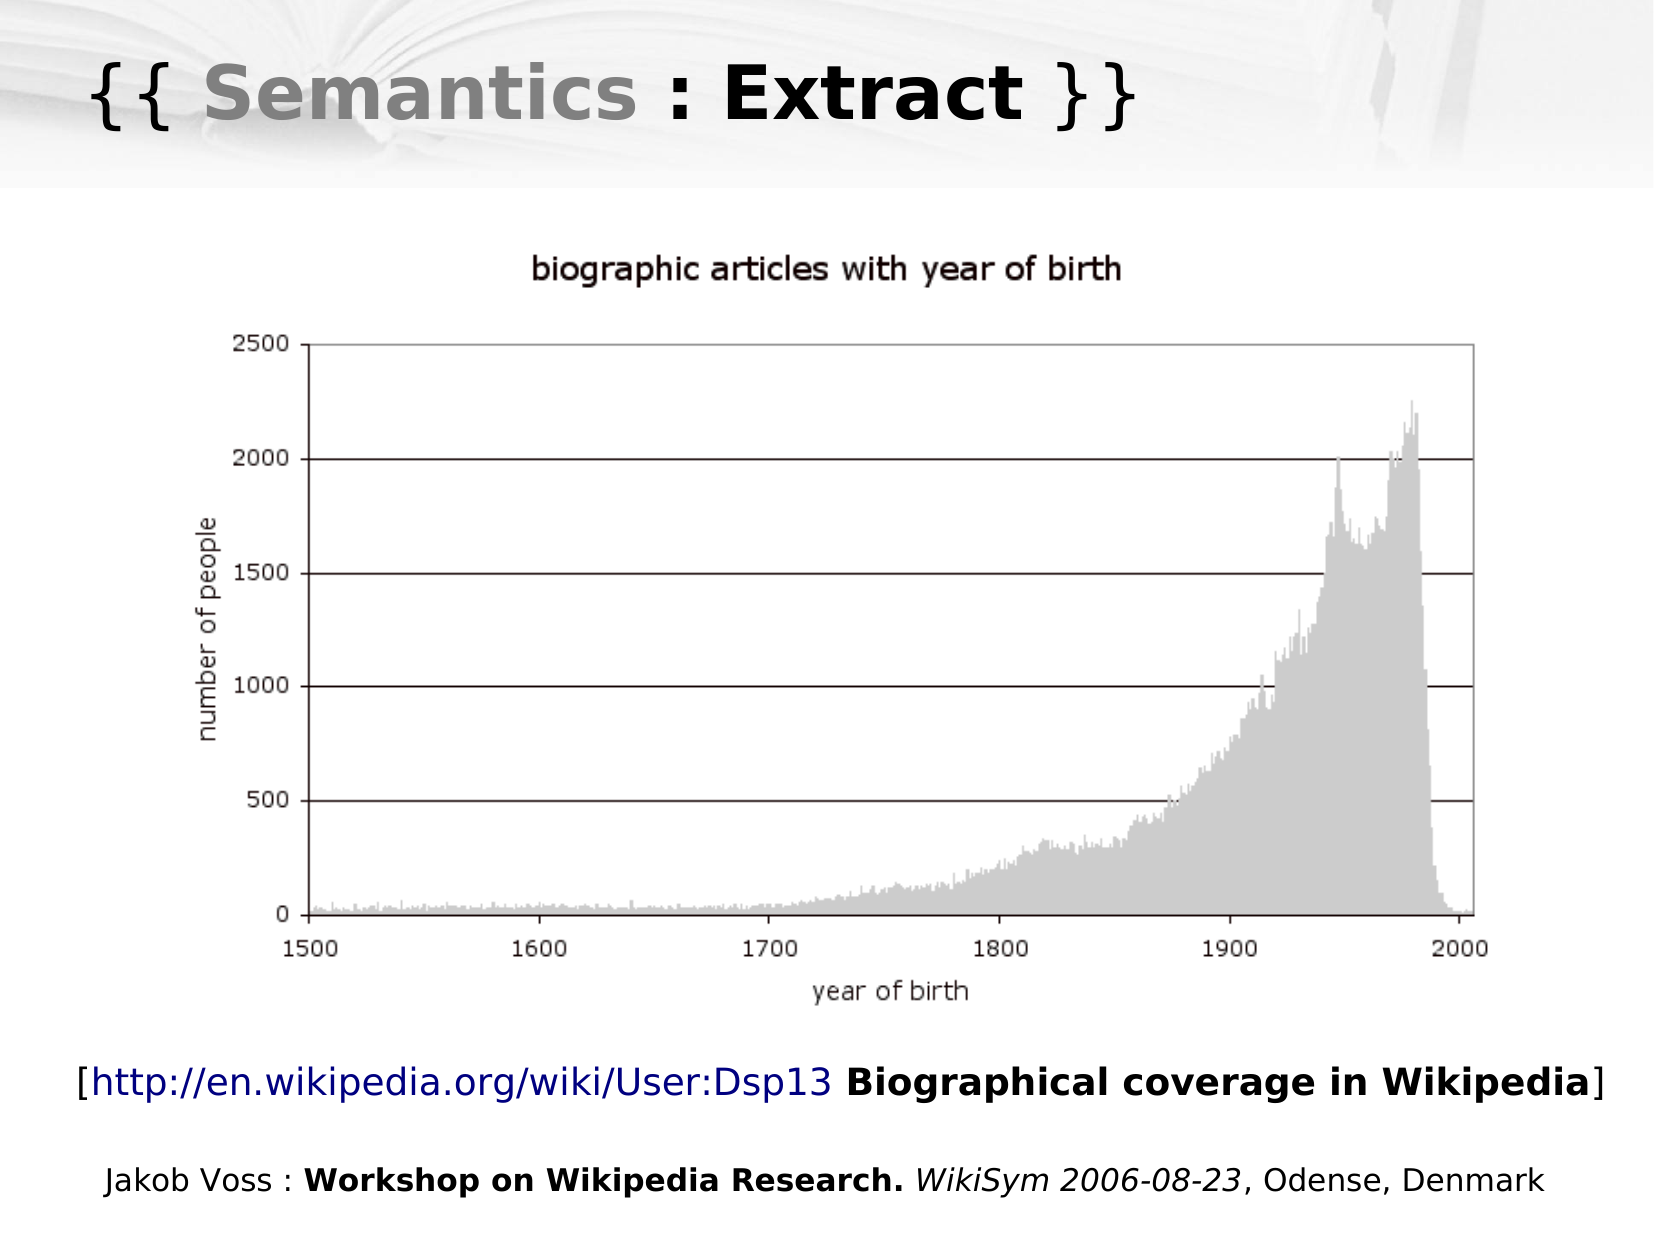

# {{ Semantics : Extract }}
[http://en.wikipedia.org/wiki/User:Dsp13 Biographical coverage in Wikipedia]